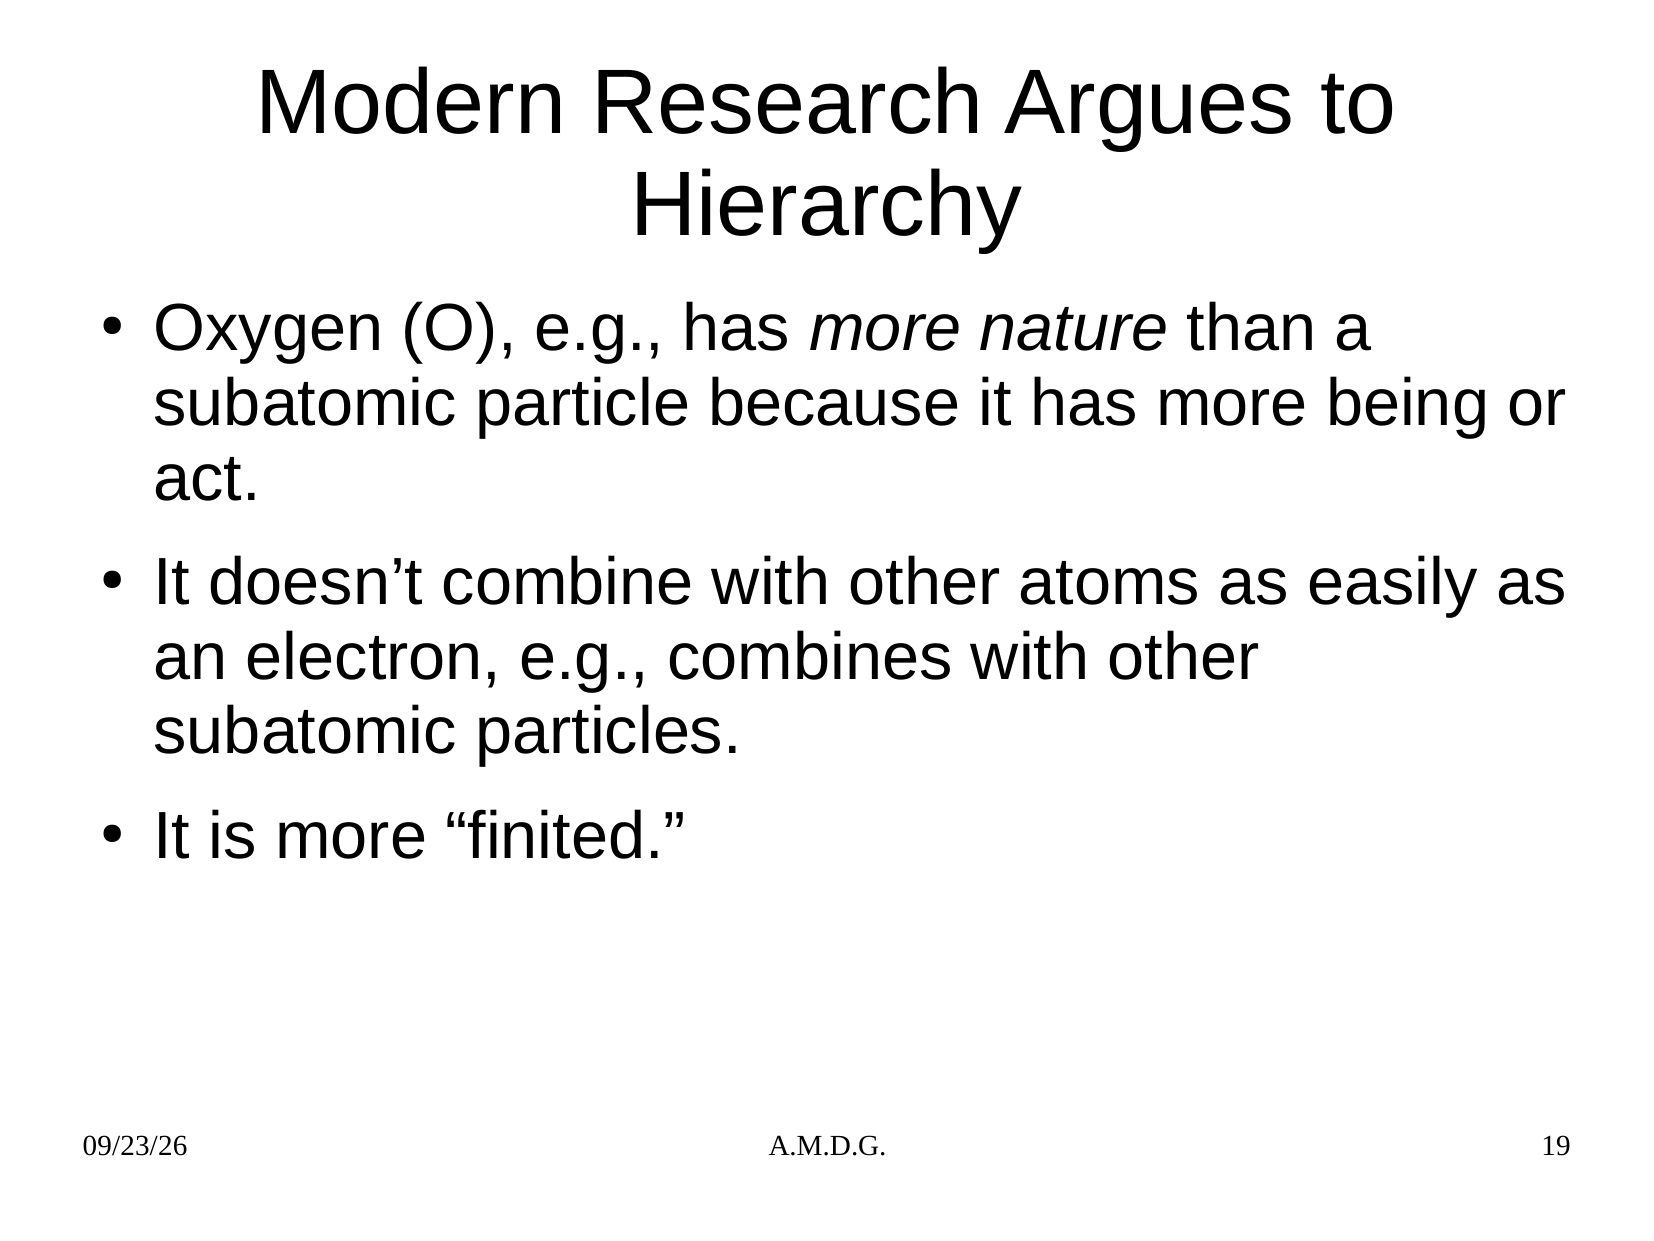

# Modern Research Argues to Hierarchy
Oxygen (O), e.g., has more nature than a subatomic particle because it has more being or act.
It doesn’t combine with other atoms as easily as an electron, e.g., combines with other subatomic particles.
It is more “finited.”
`
A.M.D.G.
19